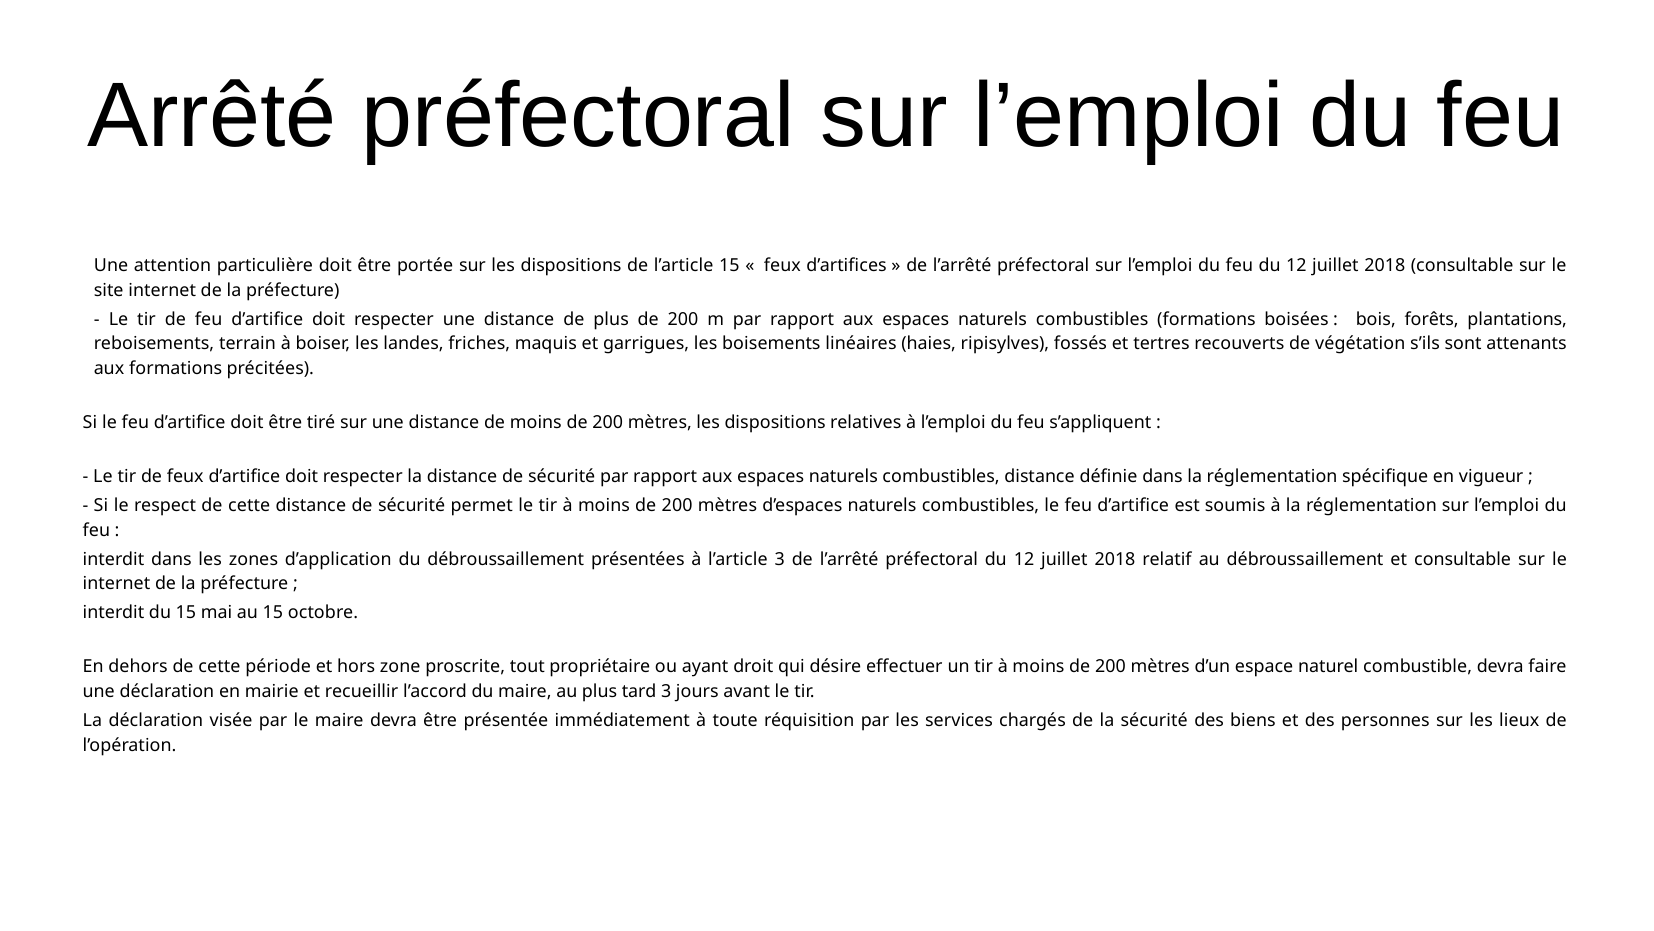

# Arrêté préfectoral sur l’emploi du feu
Une attention particulière doit être portée sur les dispositions de l’article 15 «  feux d’artifices » de l’arrêté préfectoral sur l’emploi du feu du 12 juillet 2018 (consultable sur le site internet de la préfecture)
- Le tir de feu d’artifice doit respecter une distance de plus de 200 m par rapport aux espaces naturels combustibles (formations boisées : bois, forêts, plantations, reboisements, terrain à boiser, les landes, friches, maquis et garrigues, les boisements linéaires (haies, ripisylves), fossés et tertres recouverts de végétation s’ils sont attenants aux formations précitées).
Si le feu d’artifice doit être tiré sur une distance de moins de 200 mètres, les dispositions relatives à l’emploi du feu s’appliquent :
- Le tir de feux d’artifice doit respecter la distance de sécurité par rapport aux espaces naturels combustibles, distance définie dans la réglementation spécifique en vigueur ;
- Si le respect de cette distance de sécurité permet le tir à moins de 200 mètres d’espaces naturels combustibles, le feu d’artifice est soumis à la réglementation sur l’emploi du feu :
interdit dans les zones d’application du débroussaillement présentées à l’article 3 de l’arrêté préfectoral du 12 juillet 2018 relatif au débroussaillement et consultable sur le internet de la préfecture ;
interdit du 15 mai au 15 octobre.
En dehors de cette période et hors zone proscrite, tout propriétaire ou ayant droit qui désire effectuer un tir à moins de 200 mètres d’un espace naturel combustible, devra faire une déclaration en mairie et recueillir l’accord du maire, au plus tard 3 jours avant le tir.
La déclaration visée par le maire devra être présentée immédiatement à toute réquisition par les services chargés de la sécurité des biens et des personnes sur les lieux de l’opération.